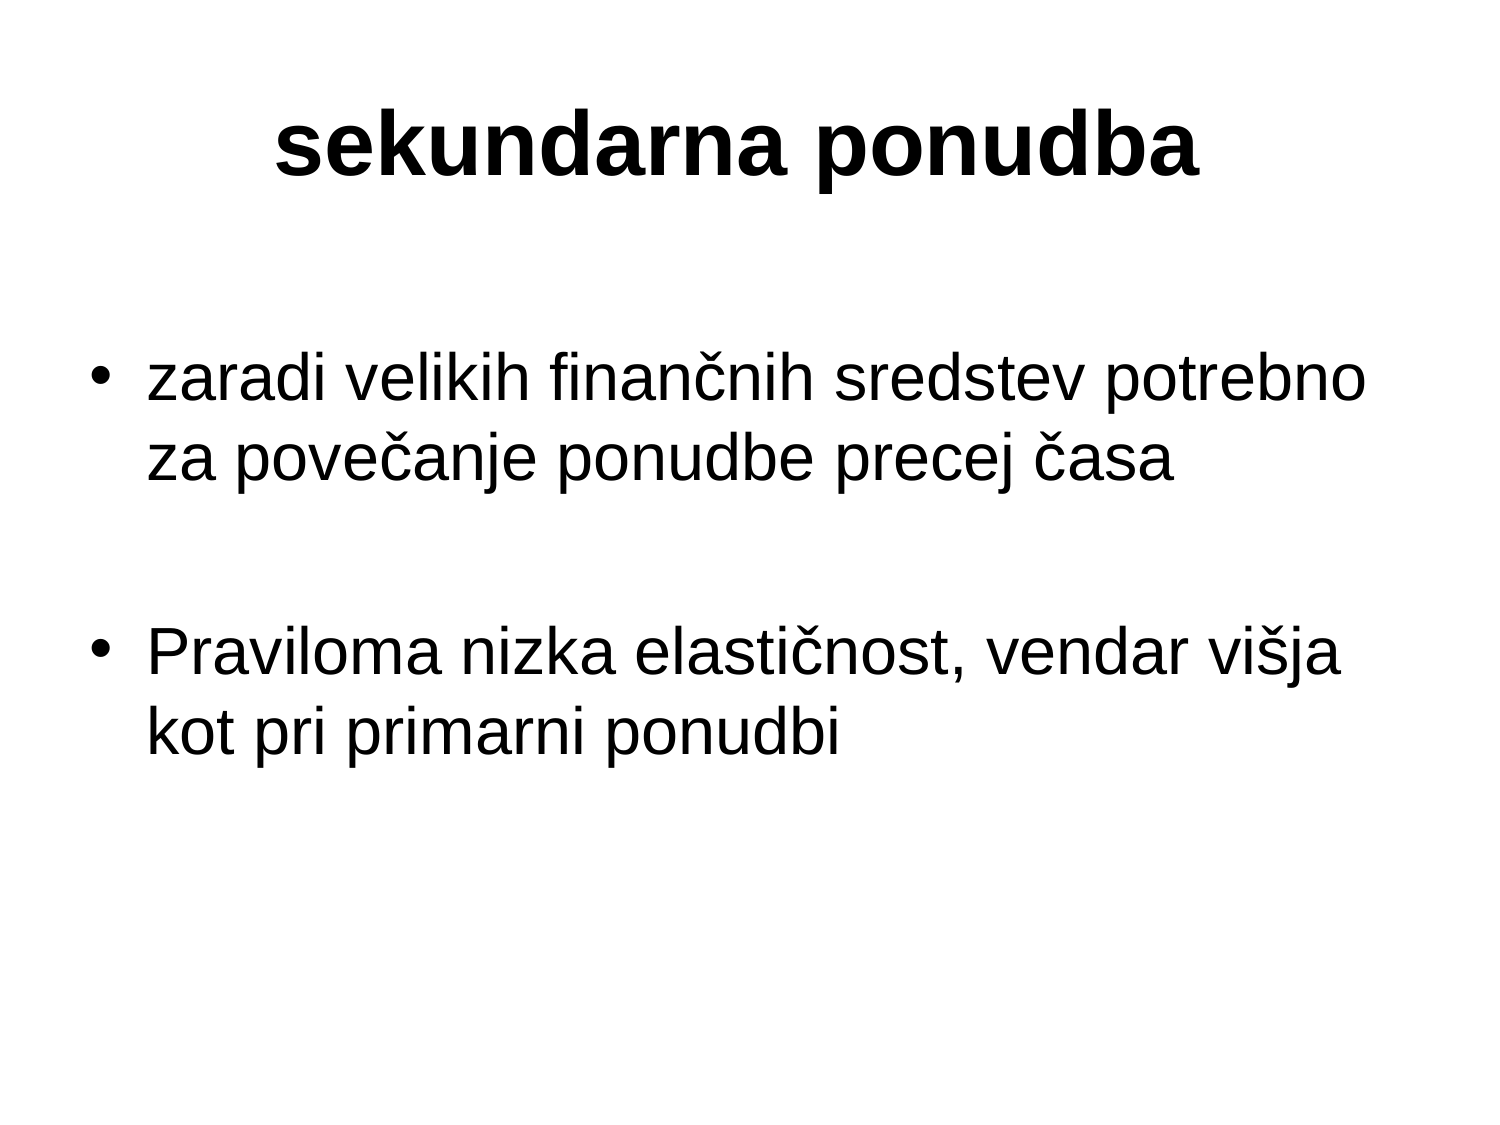

# sekundarna ponudba
zaradi velikih finančnih sredstev potrebno za povečanje ponudbe precej časa
Praviloma nizka elastičnost, vendar višja kot pri primarni ponudbi